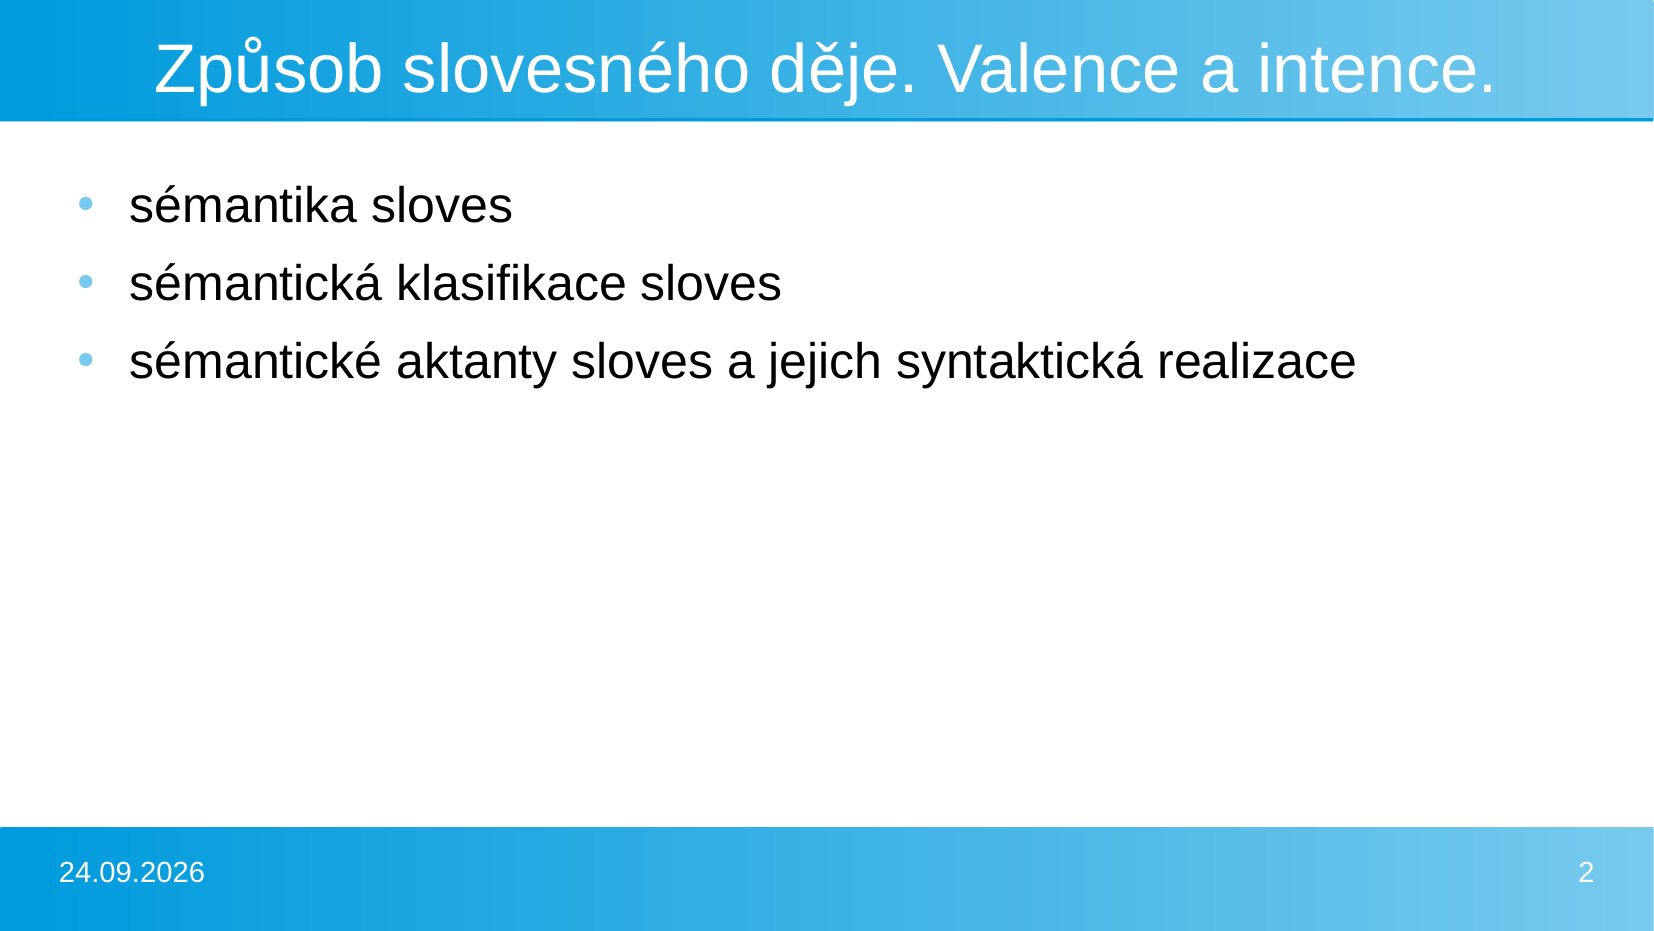

# Způsob slovesného děje. Valence a intence.
sémantika sloves
sémantická klasifikace sloves
sémantické aktanty sloves a jejich syntaktická realizace
2